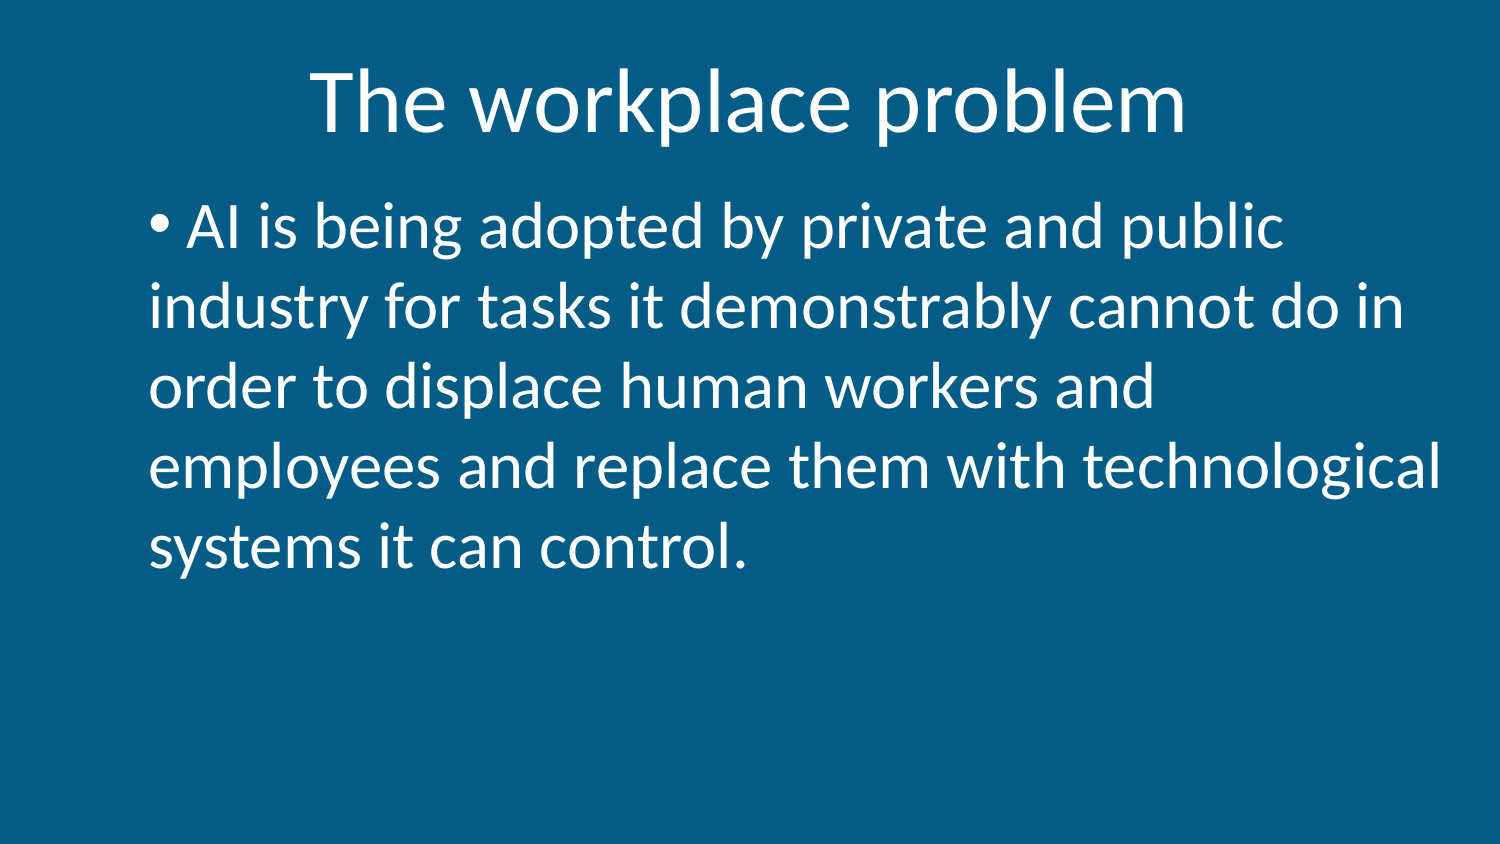

# The workplace problem
 AI is being adopted by private and public industry for tasks it demonstrably cannot do in order to displace human workers and employees and replace them with technological systems it can control.